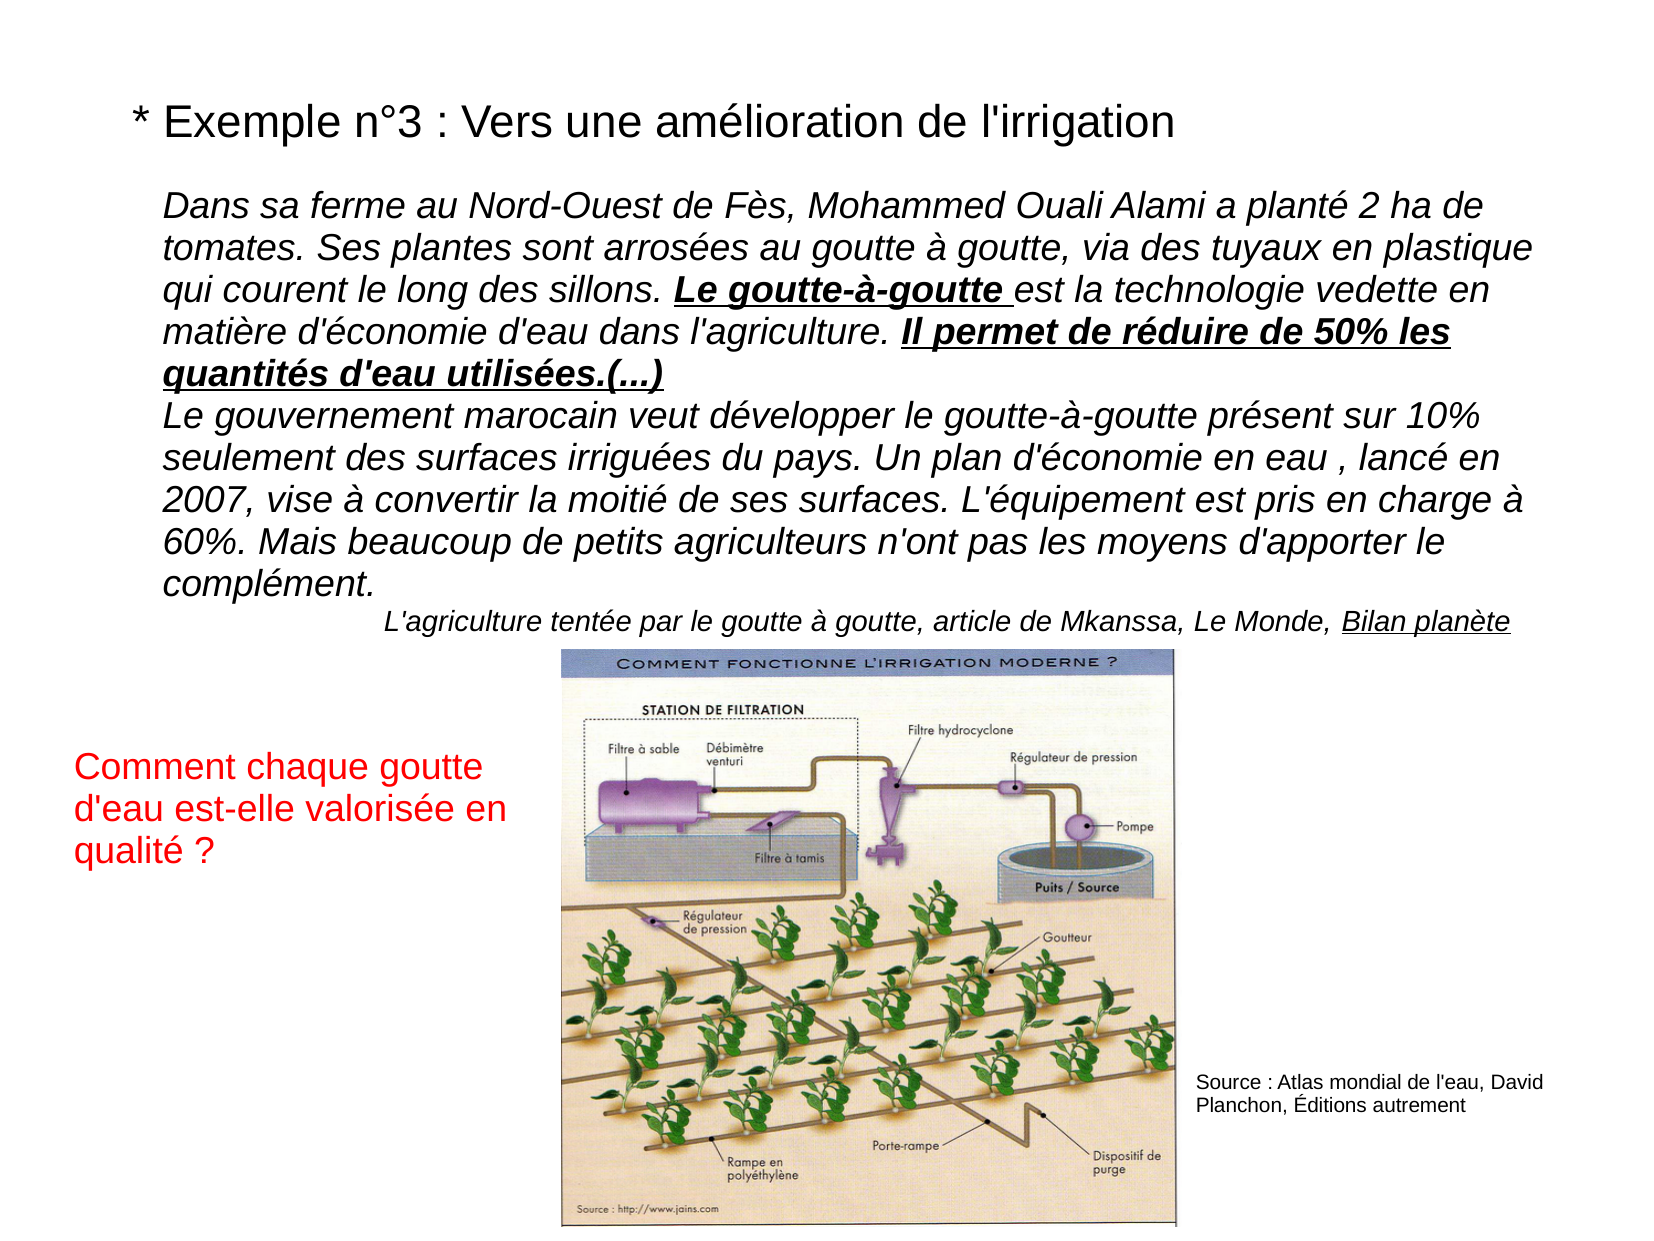

* Exemple n°3 : Vers une amélioration de l'irrigation
Dans sa ferme au Nord-Ouest de Fès, Mohammed Ouali Alami a planté 2 ha de tomates. Ses plantes sont arrosées au goutte à goutte, via des tuyaux en plastique qui courent le long des sillons. Le goutte-à-goutte est la technologie vedette en matière d'économie d'eau dans l'agriculture. Il permet de réduire de 50% les quantités d'eau utilisées.(...)
Le gouvernement marocain veut développer le goutte-à-goutte présent sur 10% seulement des surfaces irriguées du pays. Un plan d'économie en eau , lancé en 2007, vise à convertir la moitié de ses surfaces. L'équipement est pris en charge à 60%. Mais beaucoup de petits agriculteurs n'ont pas les moyens d'apporter le complément.
			L'agriculture tentée par le goutte à goutte, article de Mkanssa, Le Monde, Bilan planète
Comment chaque goutte
d'eau est-elle valorisée en
qualité ?
Source : Atlas mondial de l'eau, David Planchon, Éditions autrement